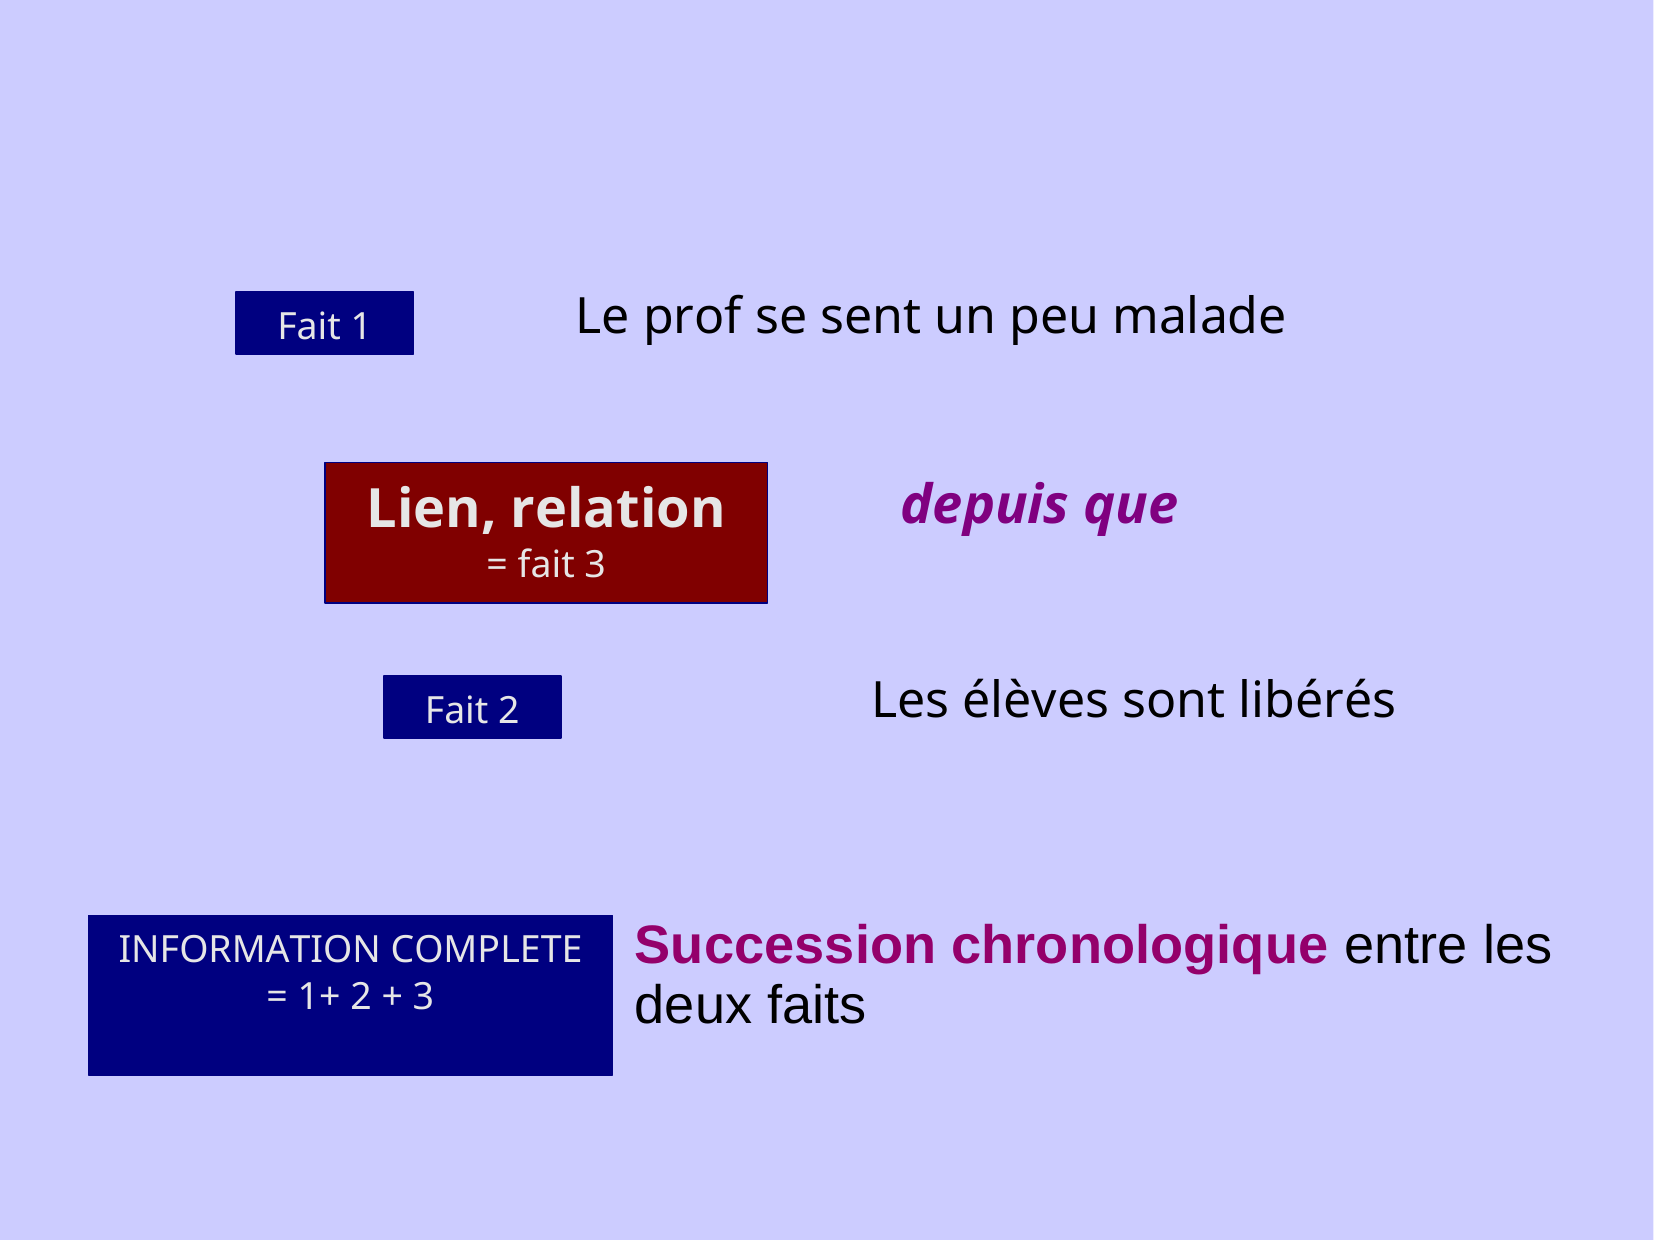

Le prof se sent un peu malade
Fait 1
Lien, relation
= fait 3
depuis que
Les élèves sont libérés
Fait 2
Succession chronologique entre les deux faits
INFORMATION COMPLETE
= 1+ 2 + 3